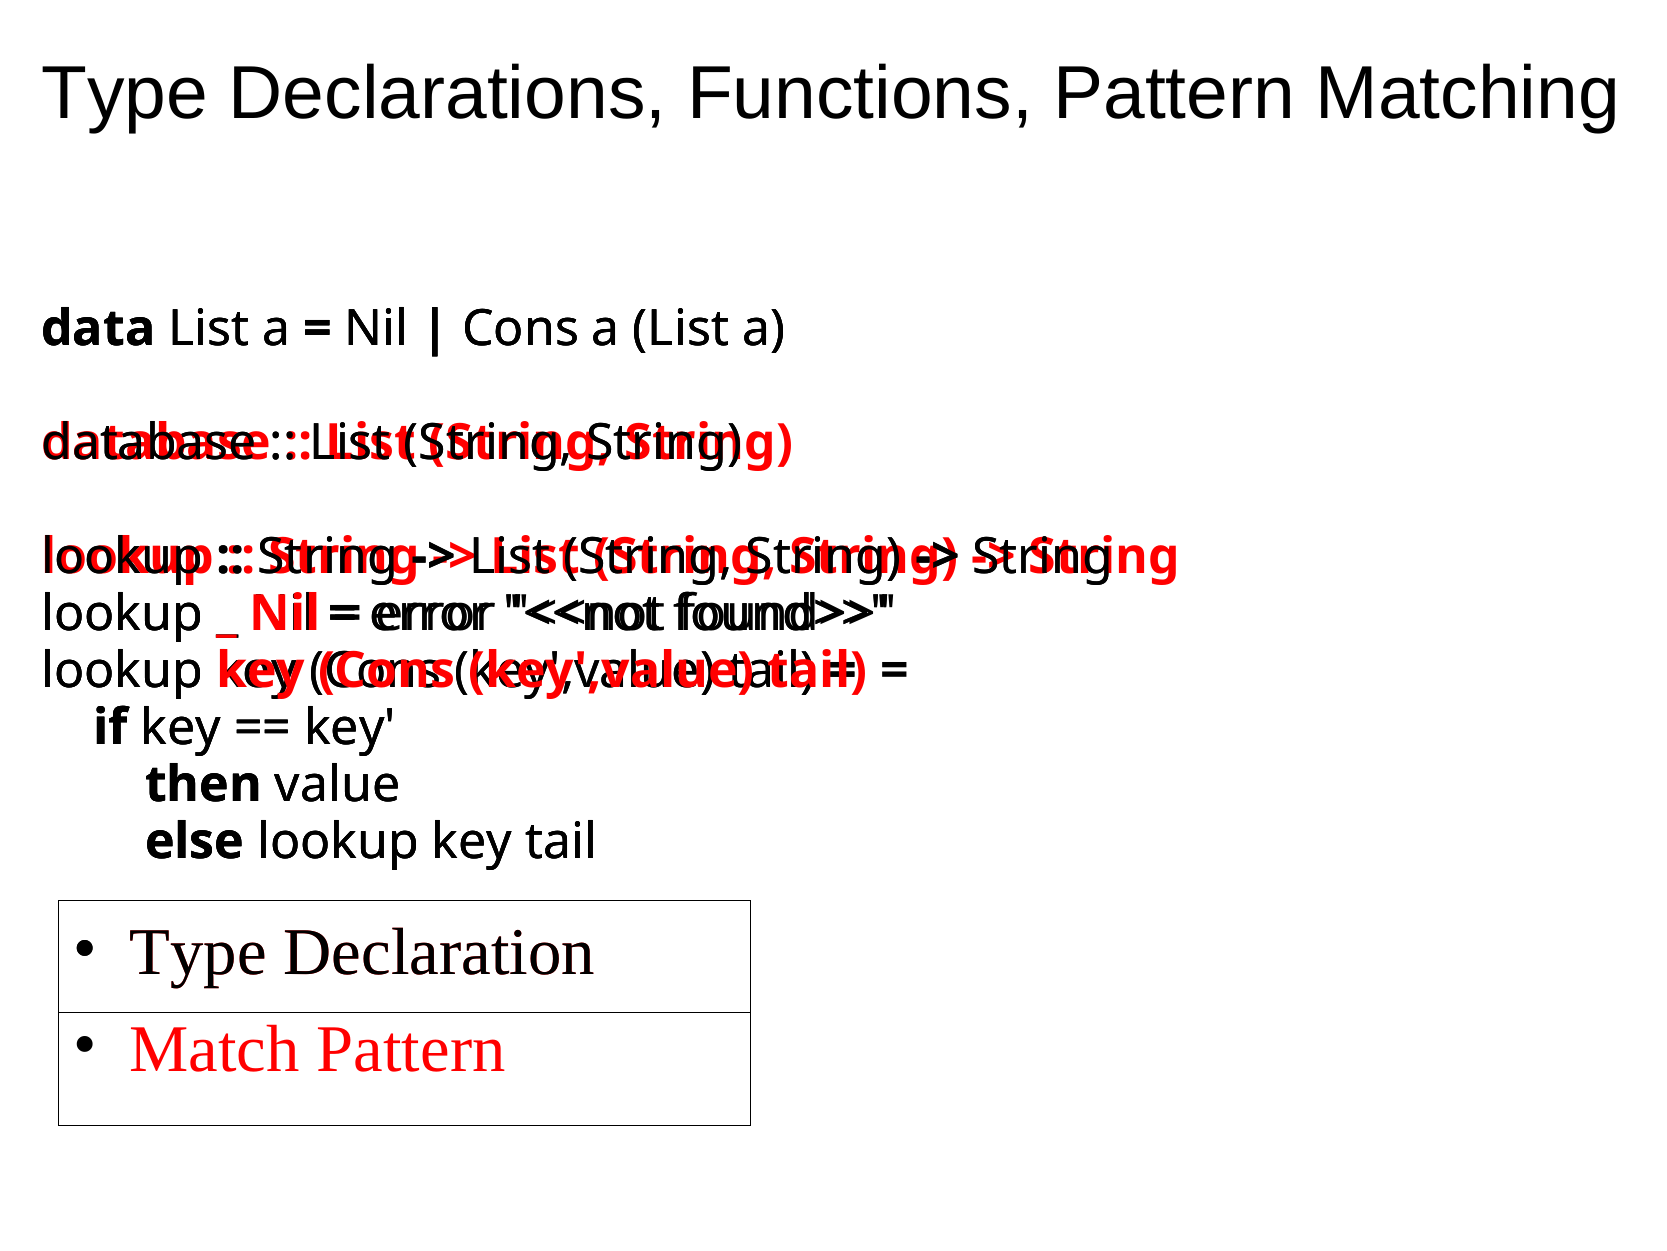

# Type Declarations, Functions, Pattern Matching
data List a = Nil | Cons a (List a)
database :: List (String, String)
lookup :: String -> List (String, String) -> String
lookup _ Nil = error "<<not found>>"
lookup key (Cons (key',value) tail) =
    if key == key'
        then value
        else lookup key tail
data List a = Nil | Cons a (List a)
database :: List (String, String)
lookup :: String -> List (String, String) -> String
lookup _ Nil = error "<<not found>>"
lookup key (Cons (key',value) tail) =
    if key == key'
        then value
        else lookup key tail
Type Declaration
data List a = Nil | Cons a (List a)
database :: List (String, String)
lookup :: String -> List (String, String) -> String
lookup _ Nil = error "<<not found>>"
lookup key (Cons (key',value) tail) =
    if key == key'
        then value
        else lookup key tail
Type Declaration
Match Pattern